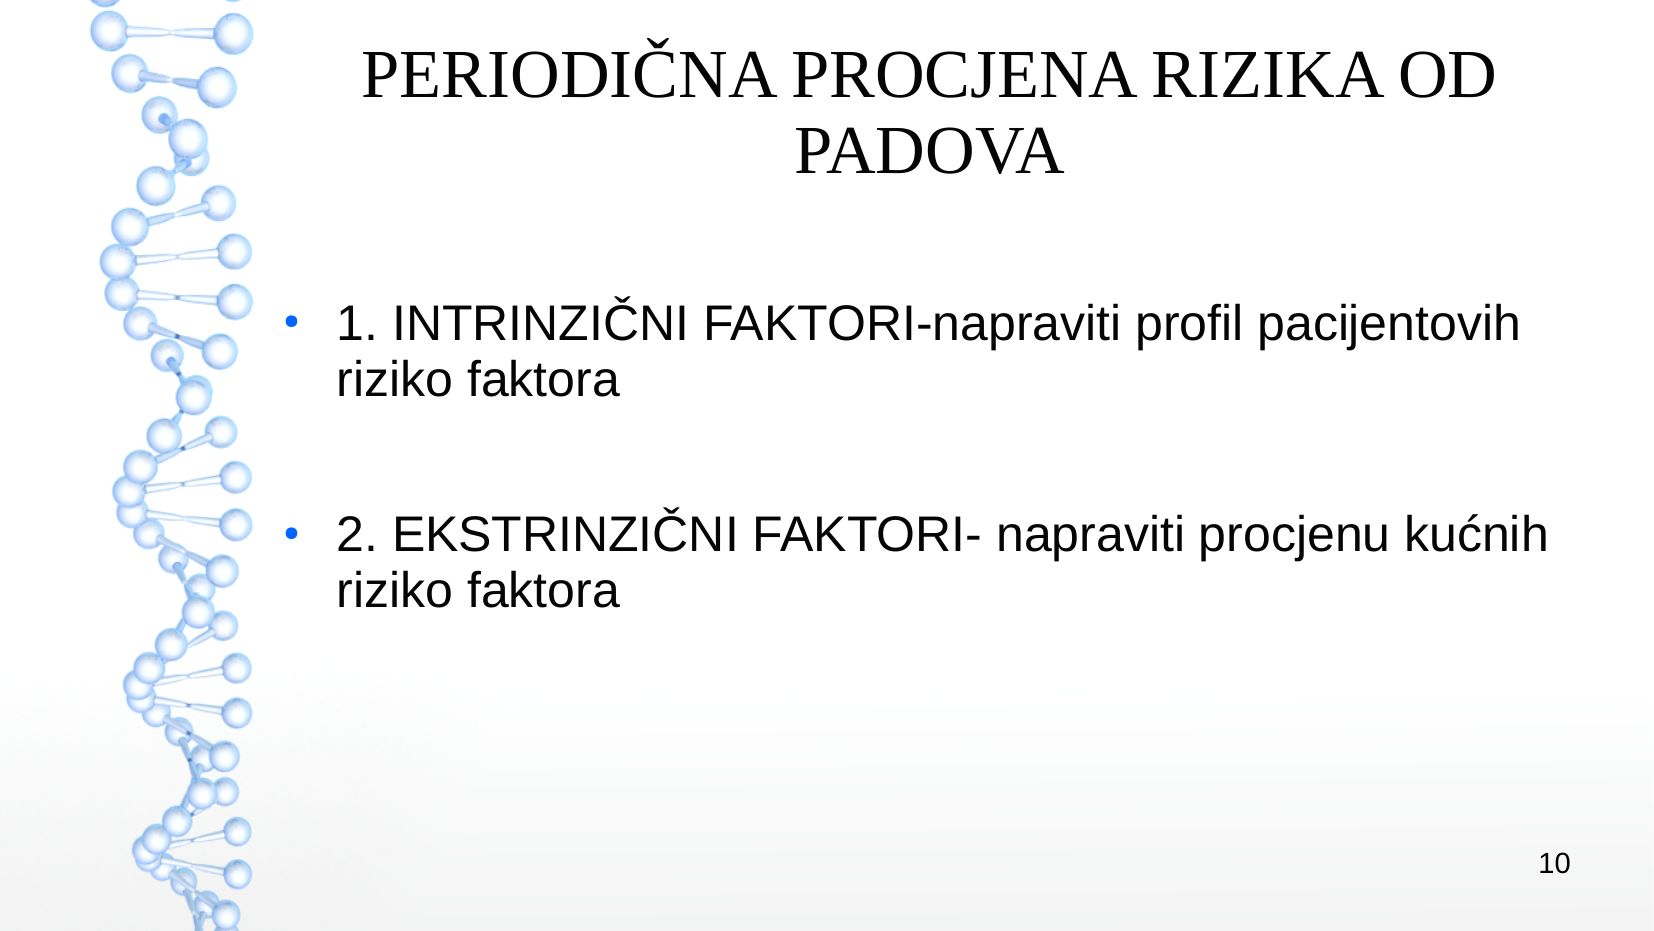

# PERIODIČNA PROCJENA RIZIKA OD PADOVA
1. INTRINZIČNI FAKTORI-napraviti profil pacijentovih riziko faktora
2. EKSTRINZIČNI FAKTORI- napraviti procjenu kućnih riziko faktora
10